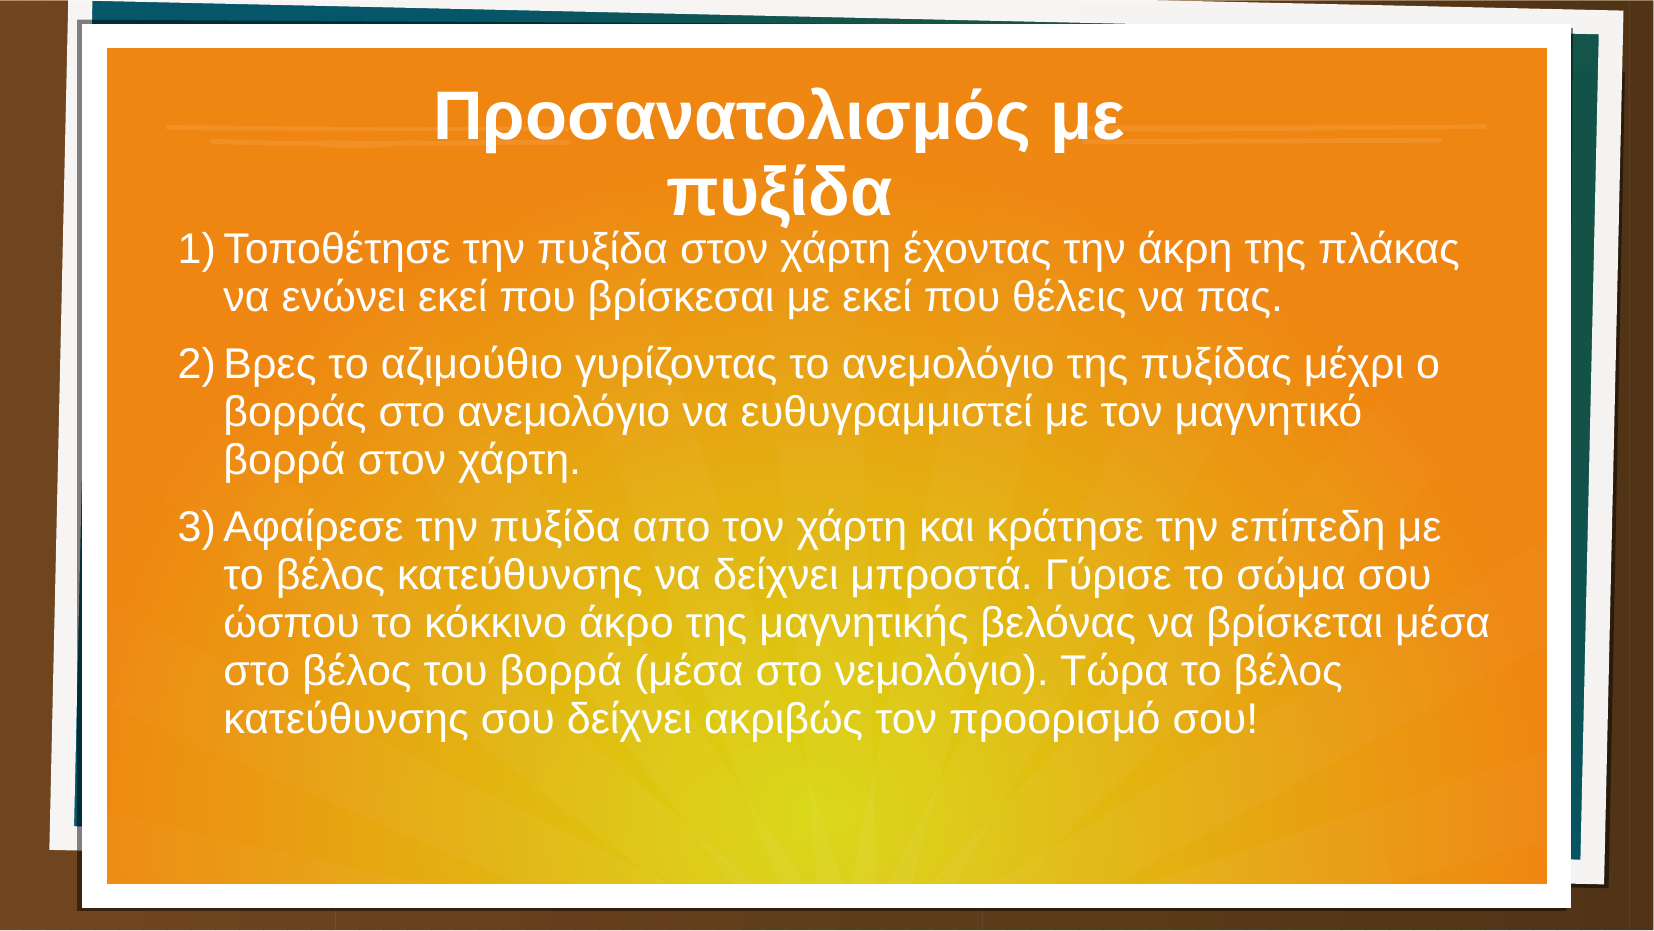

# Προσανατολισμός με πυξίδα
Τοποθέτησε την πυξίδα στον χάρτη έχοντας την άκρη της πλάκας να ενώνει εκεί που βρίσκεσαι με εκεί που θέλεις να πας.
Βρες το αζιμούθιο γυρίζοντας το ανεμολόγιο της πυξίδας μέχρι ο βορράς στο ανεμολόγιο να ευθυγραμμιστεί με τον μαγνητικό βορρά στον χάρτη.
Αφαίρεσε την πυξίδα απο τον χάρτη και κράτησε την επίπεδη με το βέλος κατεύθυνσης να δείχνει μπροστά. Γύρισε το σώμα σου ώσπου το κόκκινο άκρο της μαγνητικής βελόνας να βρίσκεται μέσα στο βέλος του βορρά (μέσα στο νεμολόγιο). Τώρα το βέλος κατεύθυνσης σου δείχνει ακριβώς τον προορισμό σου!